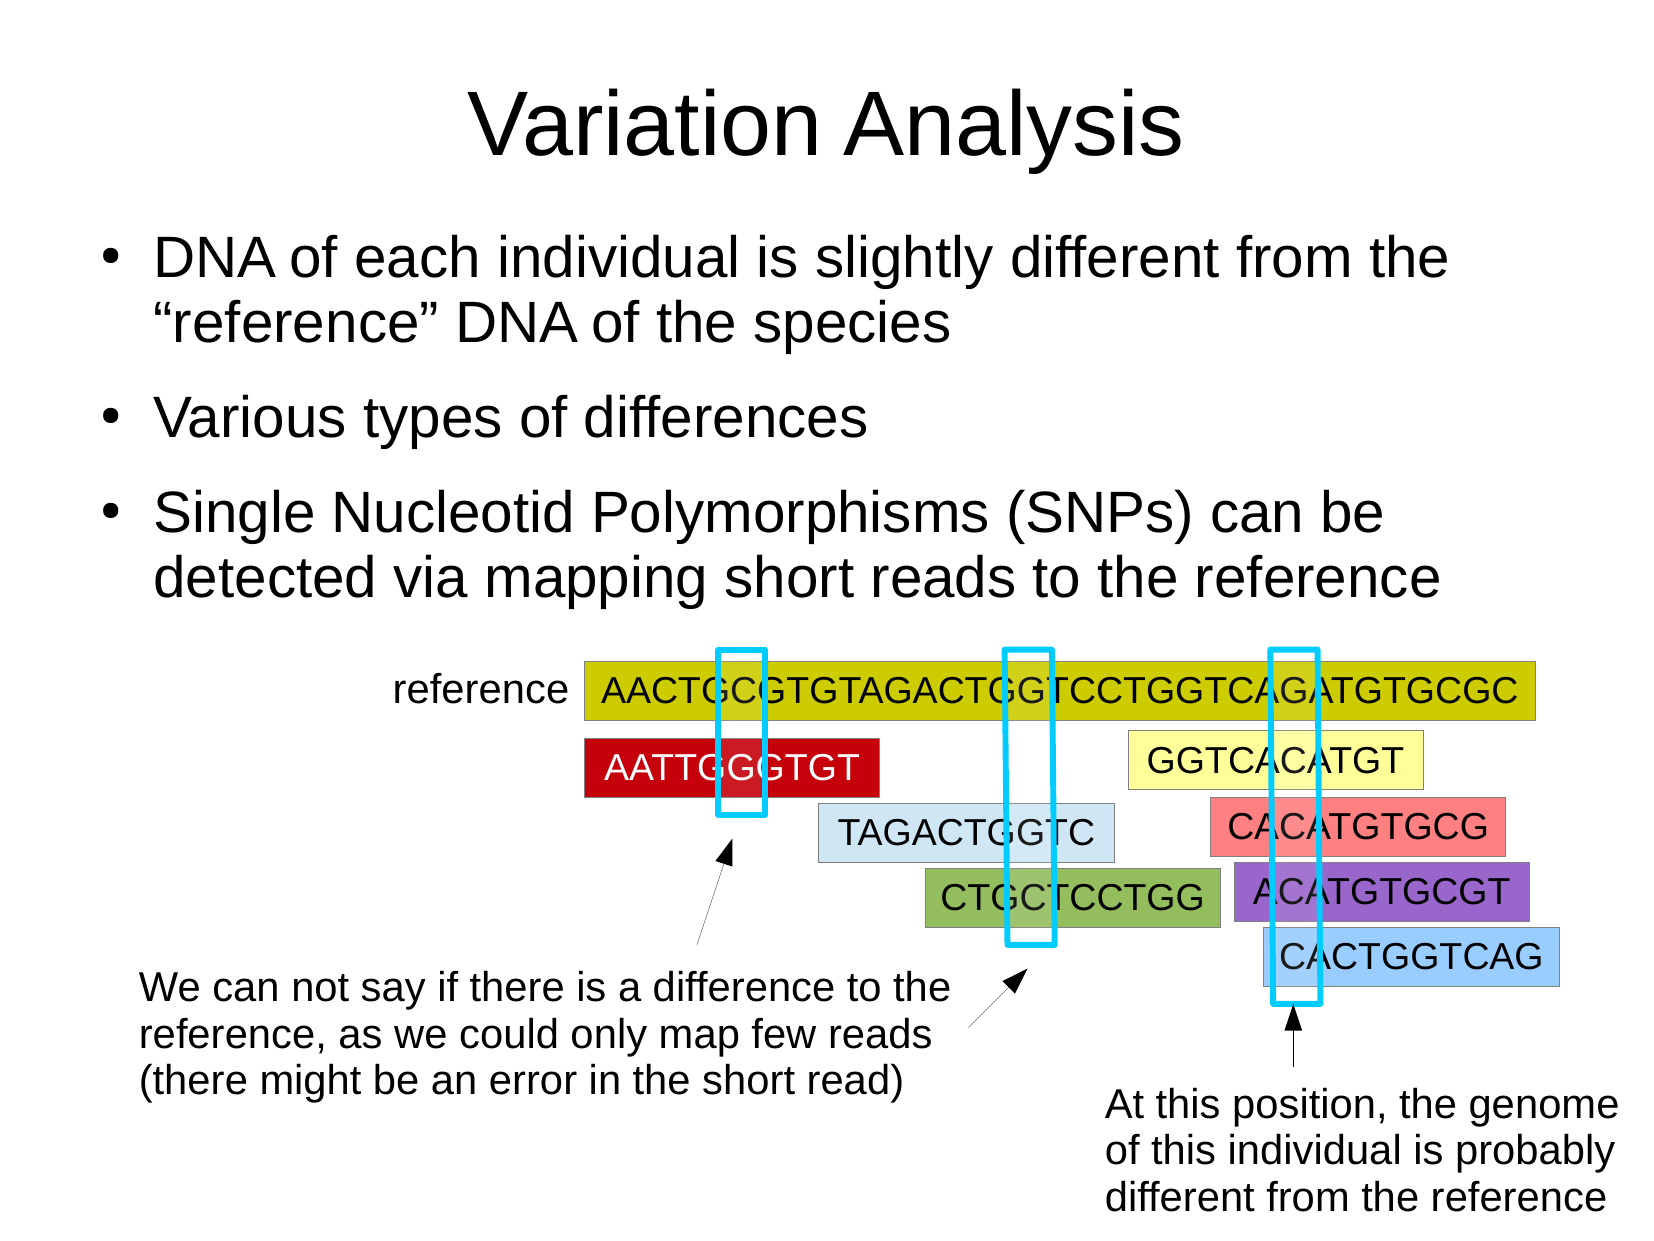

# Variation Analysis
DNA of each individual is slightly different from the “reference” DNA of the species
Various types of differences
Single Nucleotid Polymorphisms (SNPs) can be detected via mapping short reads to the reference
reference
AACTGCGTGTAGACTGGTCCTGGTCAGATGTGCGC
GGTCACATGT
AATTGGGTGT
CACATGTGCG
TAGACTGGTC
ACATGTGCGT
CTGCTCCTGG
CACTGGTCAG
We can not say if there is a difference to the
reference, as we could only map few reads
(there might be an error in the short read)
At this position, the genome
of this individual is probably
different from the reference